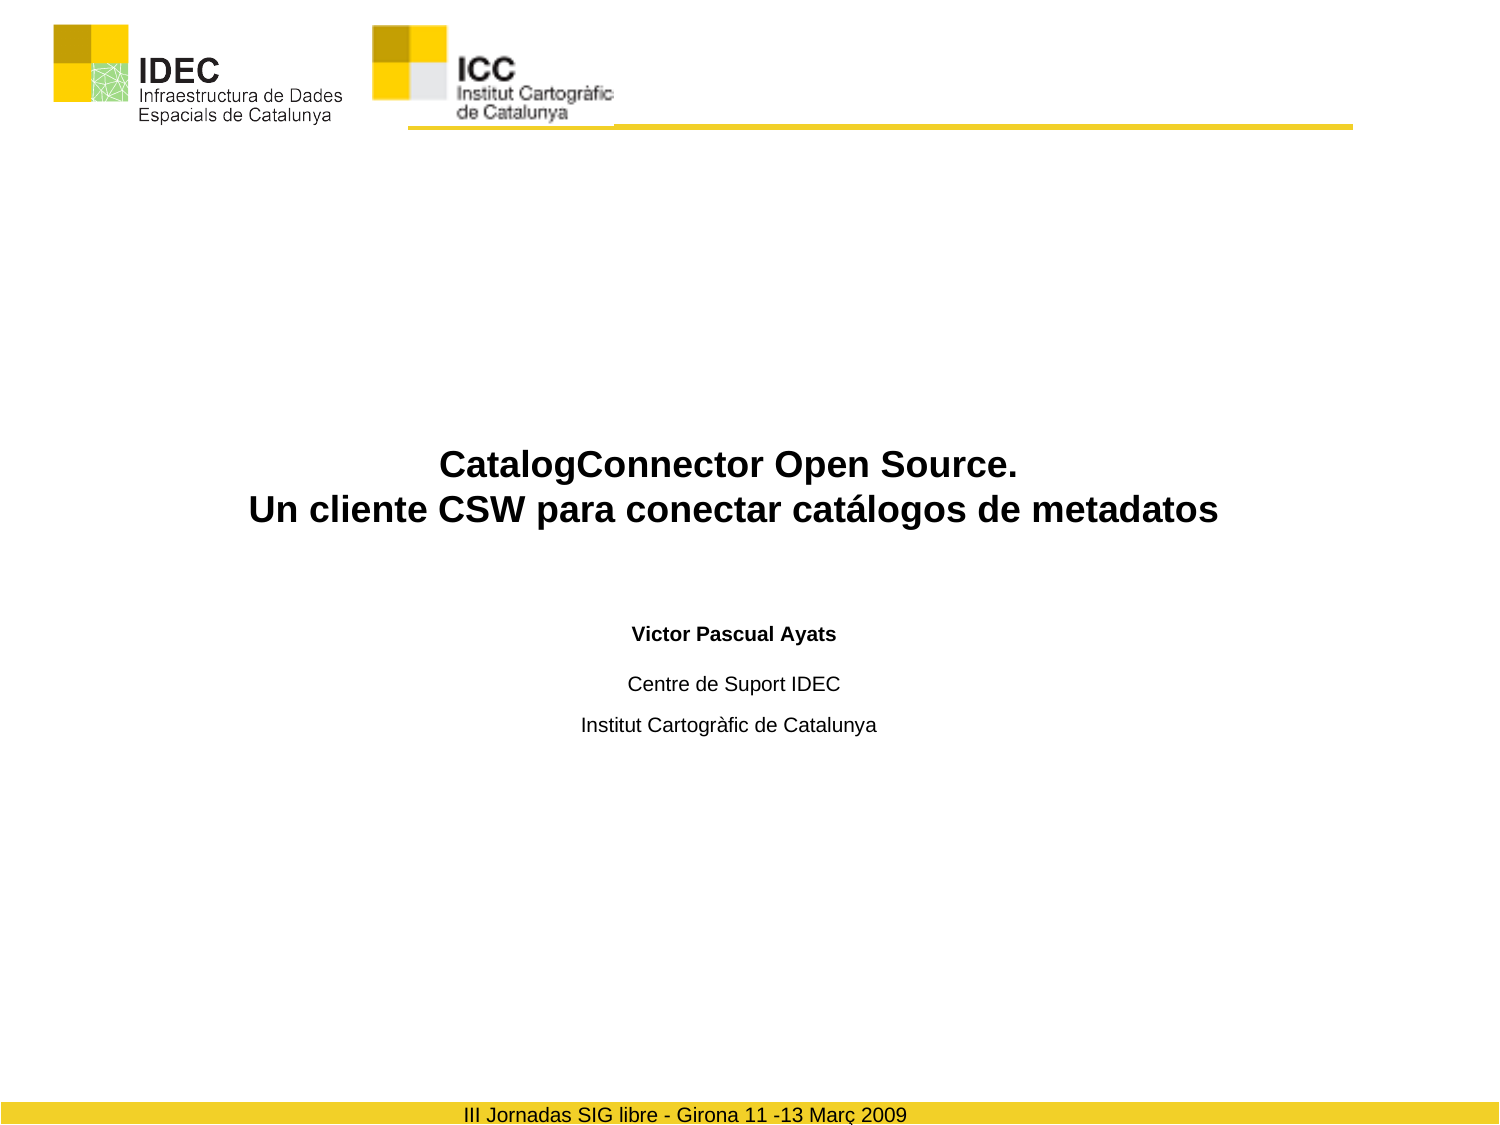

III Jornadas SIG libre - Girona 11 -13 Març 2009
CatalogConnector Open Source.
Un cliente CSW para conectar catálogos de metadatos
Victor Pascual Ayats
Centre de Suport IDEC
Institut Cartogràfic de Catalunya